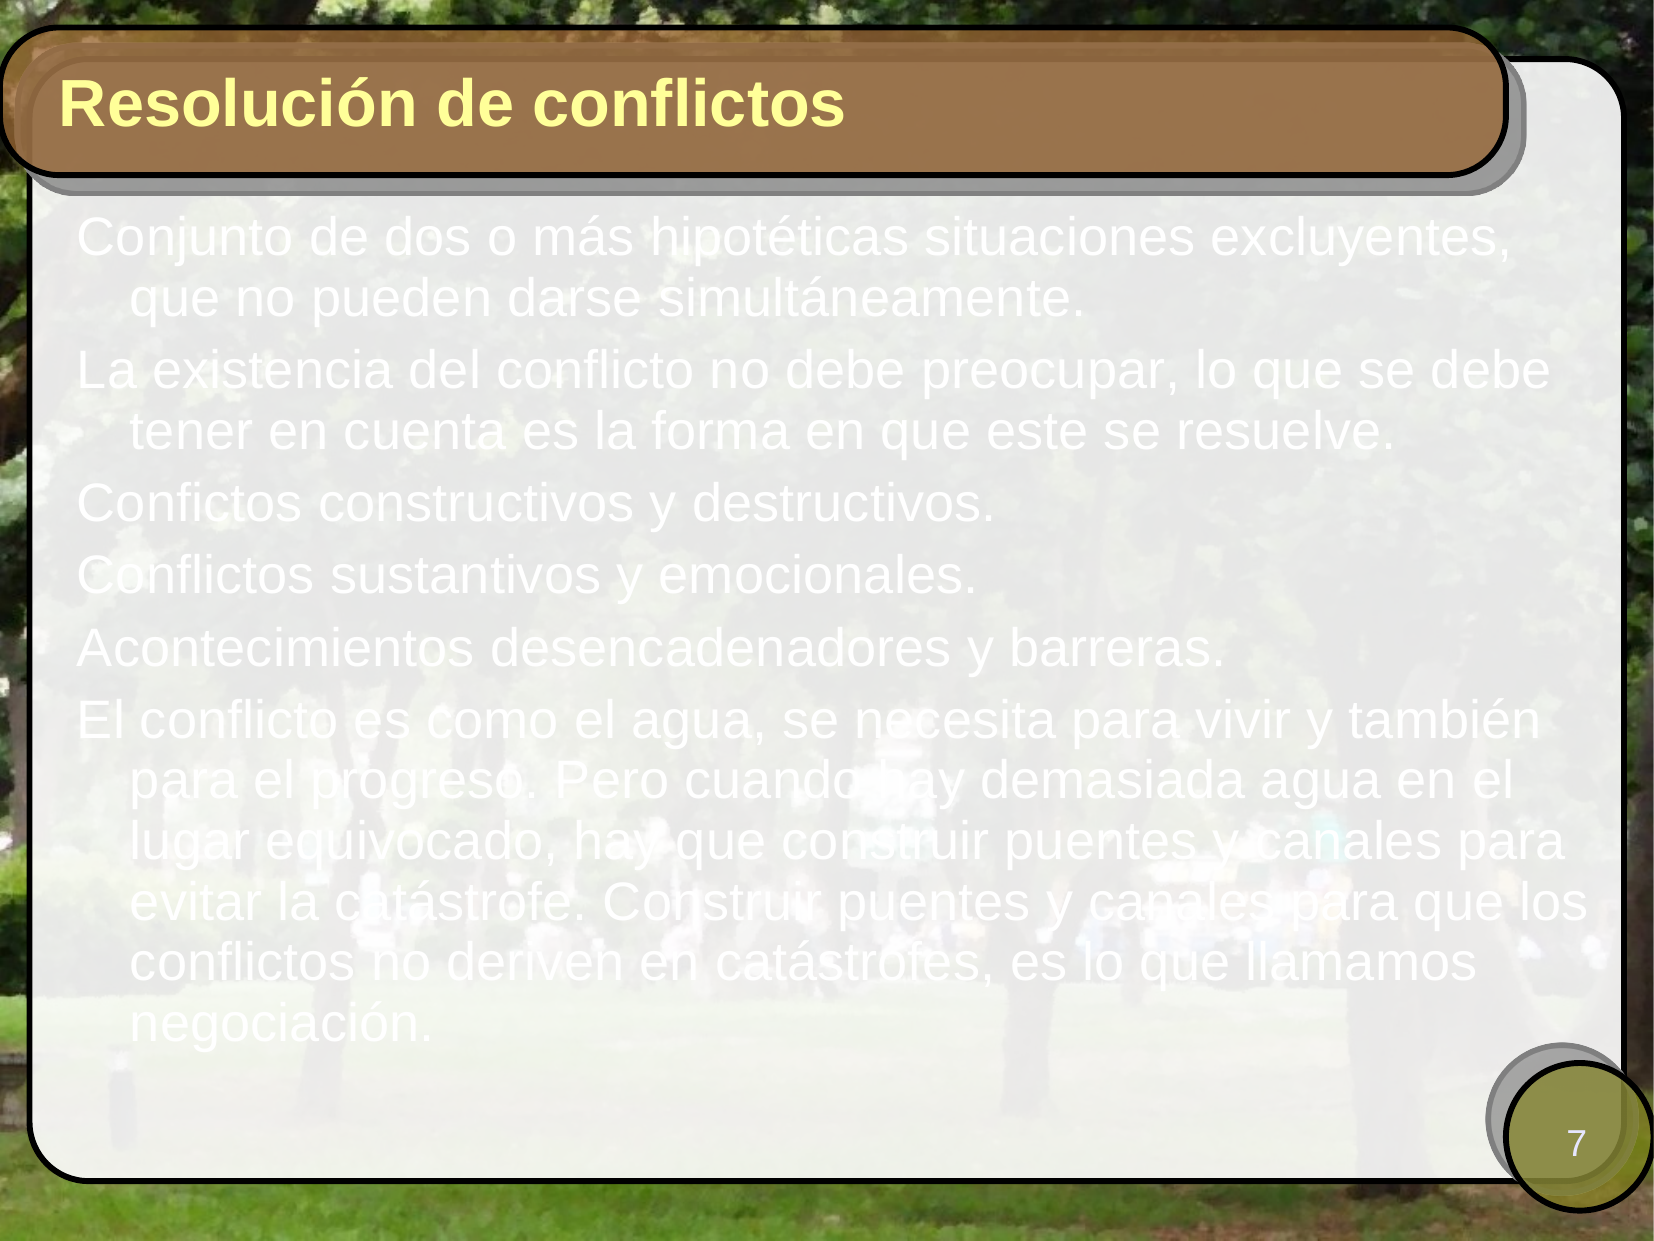

# Resolución de conflictos
Conjunto de dos o más hipotéticas situaciones excluyentes, que no pueden darse simultáneamente.
La existencia del conflicto no debe preocupar, lo que se debe tener en cuenta es la forma en que este se resuelve.
Confictos constructivos y destructivos.
Conflictos sustantivos y emocionales.
Acontecimientos desencadenadores y barreras.
El conflicto es como el agua, se necesita para vivir y también para el progreso. Pero cuando hay demasiada agua en el lugar equivocado, hay que construir puentes y canales para evitar la catástrofe. Construir puentes y canales para que los conflictos no deriven en catástrofes, es lo que llamamos negociación.
7